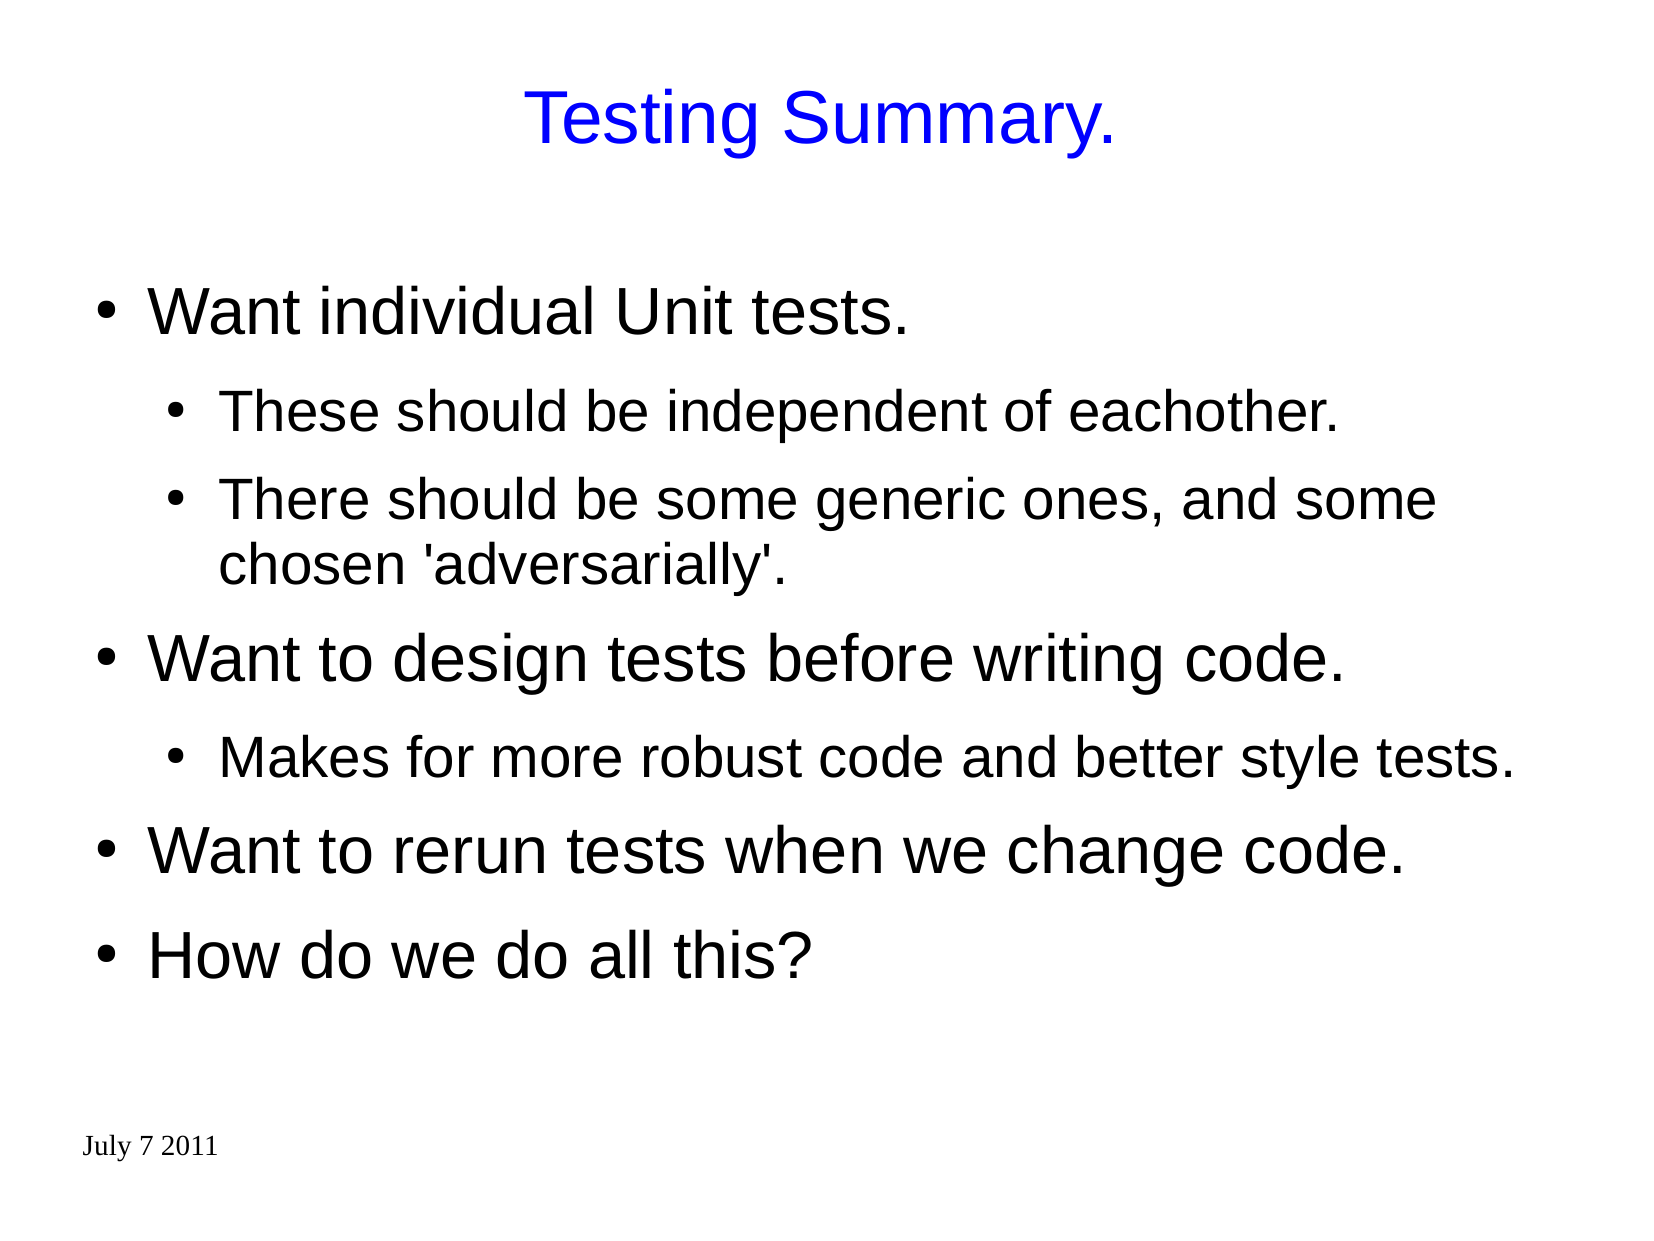

# Testing Summary.
Want individual Unit tests.
These should be independent of eachother.
There should be some generic ones, and some chosen 'adversarially'.
Want to design tests before writing code.
Makes for more robust code and better style tests.
Want to rerun tests when we change code.
How do we do all this?
July 7 2011